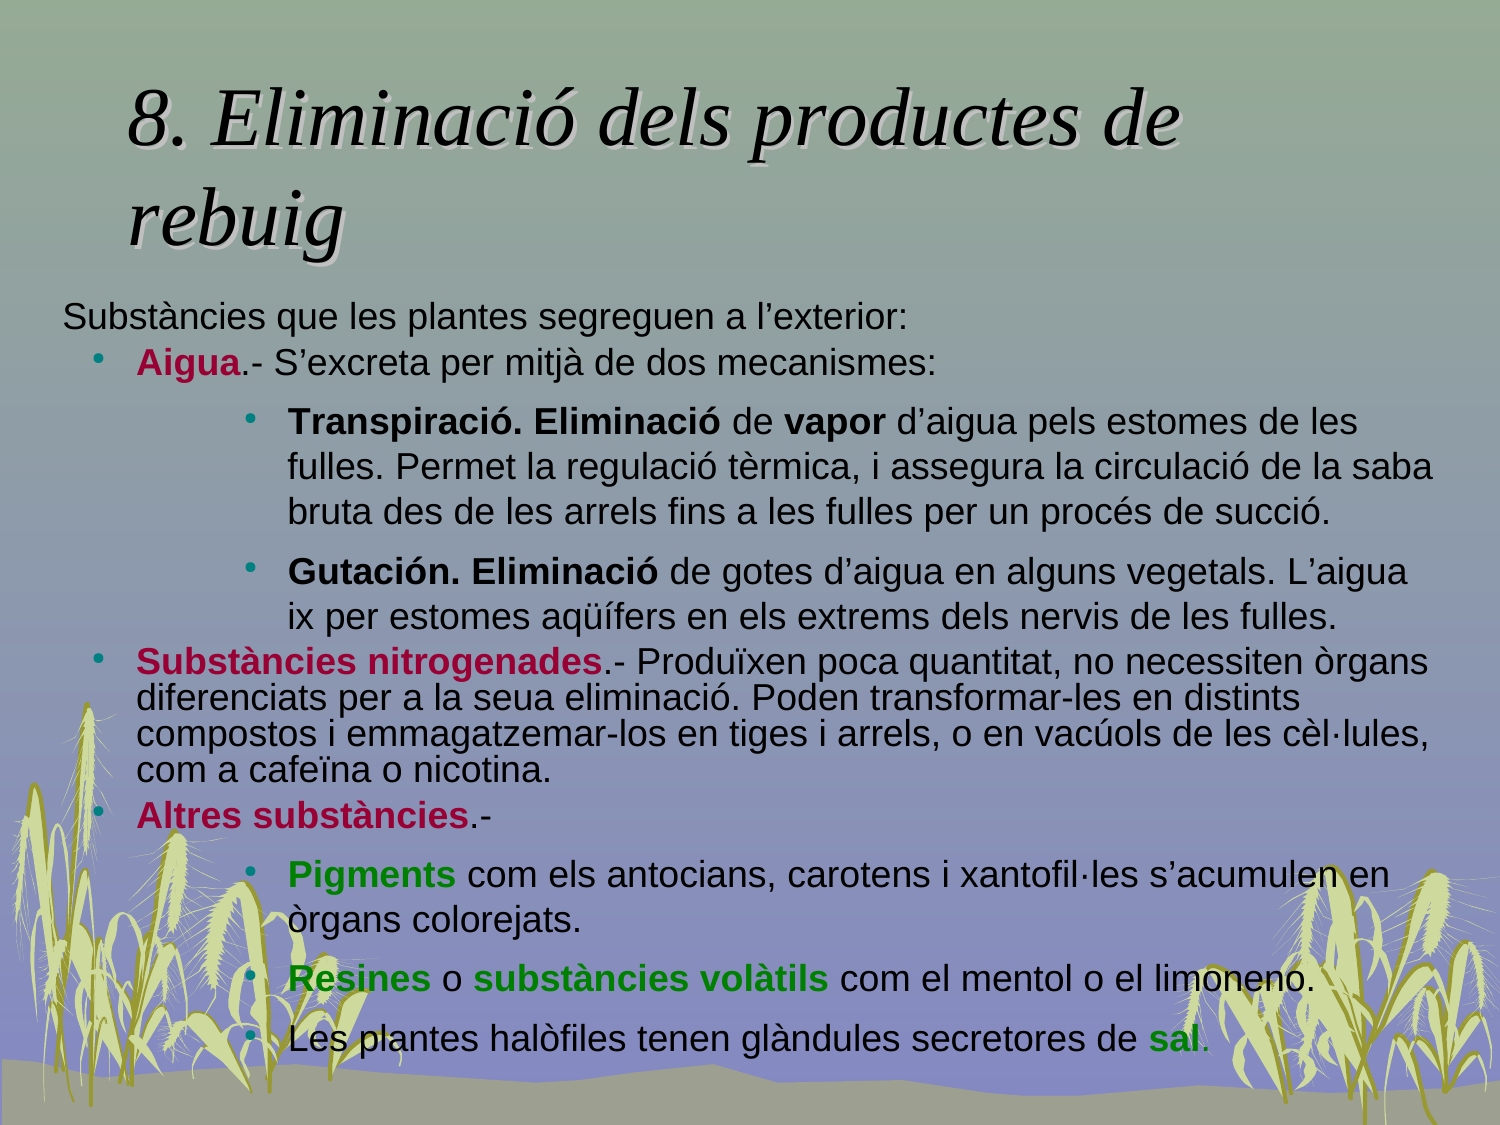

# 8. Eliminació dels productes de rebuig
Substàncies que les plantes segreguen a l’exterior:
Aigua.- S’excreta per mitjà de dos mecanismes:
Transpiració. Eliminació de vapor d’aigua pels estomes de les fulles. Permet la regulació tèrmica, i assegura la circulació de la saba bruta des de les arrels fins a les fulles per un procés de succió.
Gutación. Eliminació de gotes d’aigua en alguns vegetals. L’aigua ix per estomes aqüífers en els extrems dels nervis de les fulles.
Substàncies nitrogenades.- Produïxen poca quantitat, no necessiten òrgans diferenciats per a la seua eliminació. Poden transformar-les en distints compostos i emmagatzemar-los en tiges i arrels, o en vacúols de les cèl·lules, com a cafeïna o nicotina.
Altres substàncies.-
Pigments com els antocians, carotens i xantofil·les s’acumulen en òrgans colorejats.
Resines o substàncies volàtils com el mentol o el limoneno.
Les plantes halòfiles tenen glàndules secretores de sal.